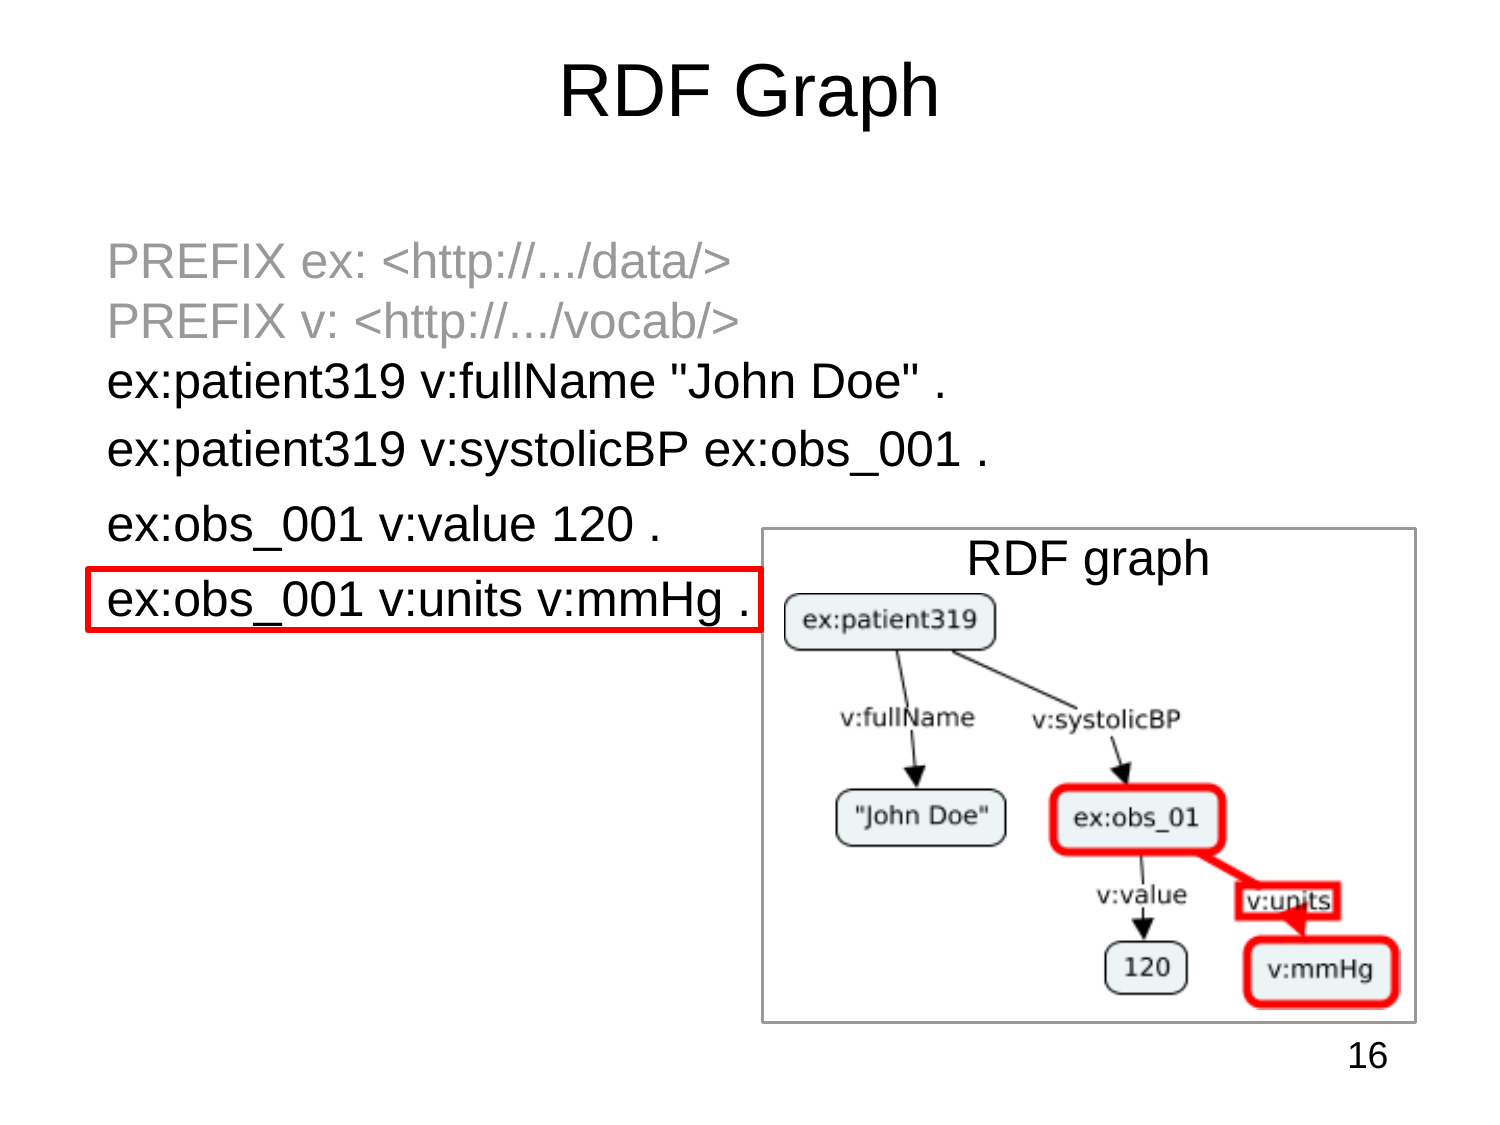

# RDF Graph
PREFIX ex: <http://.../data/>
PREFIX v: <http://.../vocab/>
ex:patient319 v:fullName "John Doe" .
ex:patient319 v:systolicBP ex:obs_001 .
ex:obs_001 v:value 120 .
ex:obs_001 v:units v:mmHg .
RDF graph
16